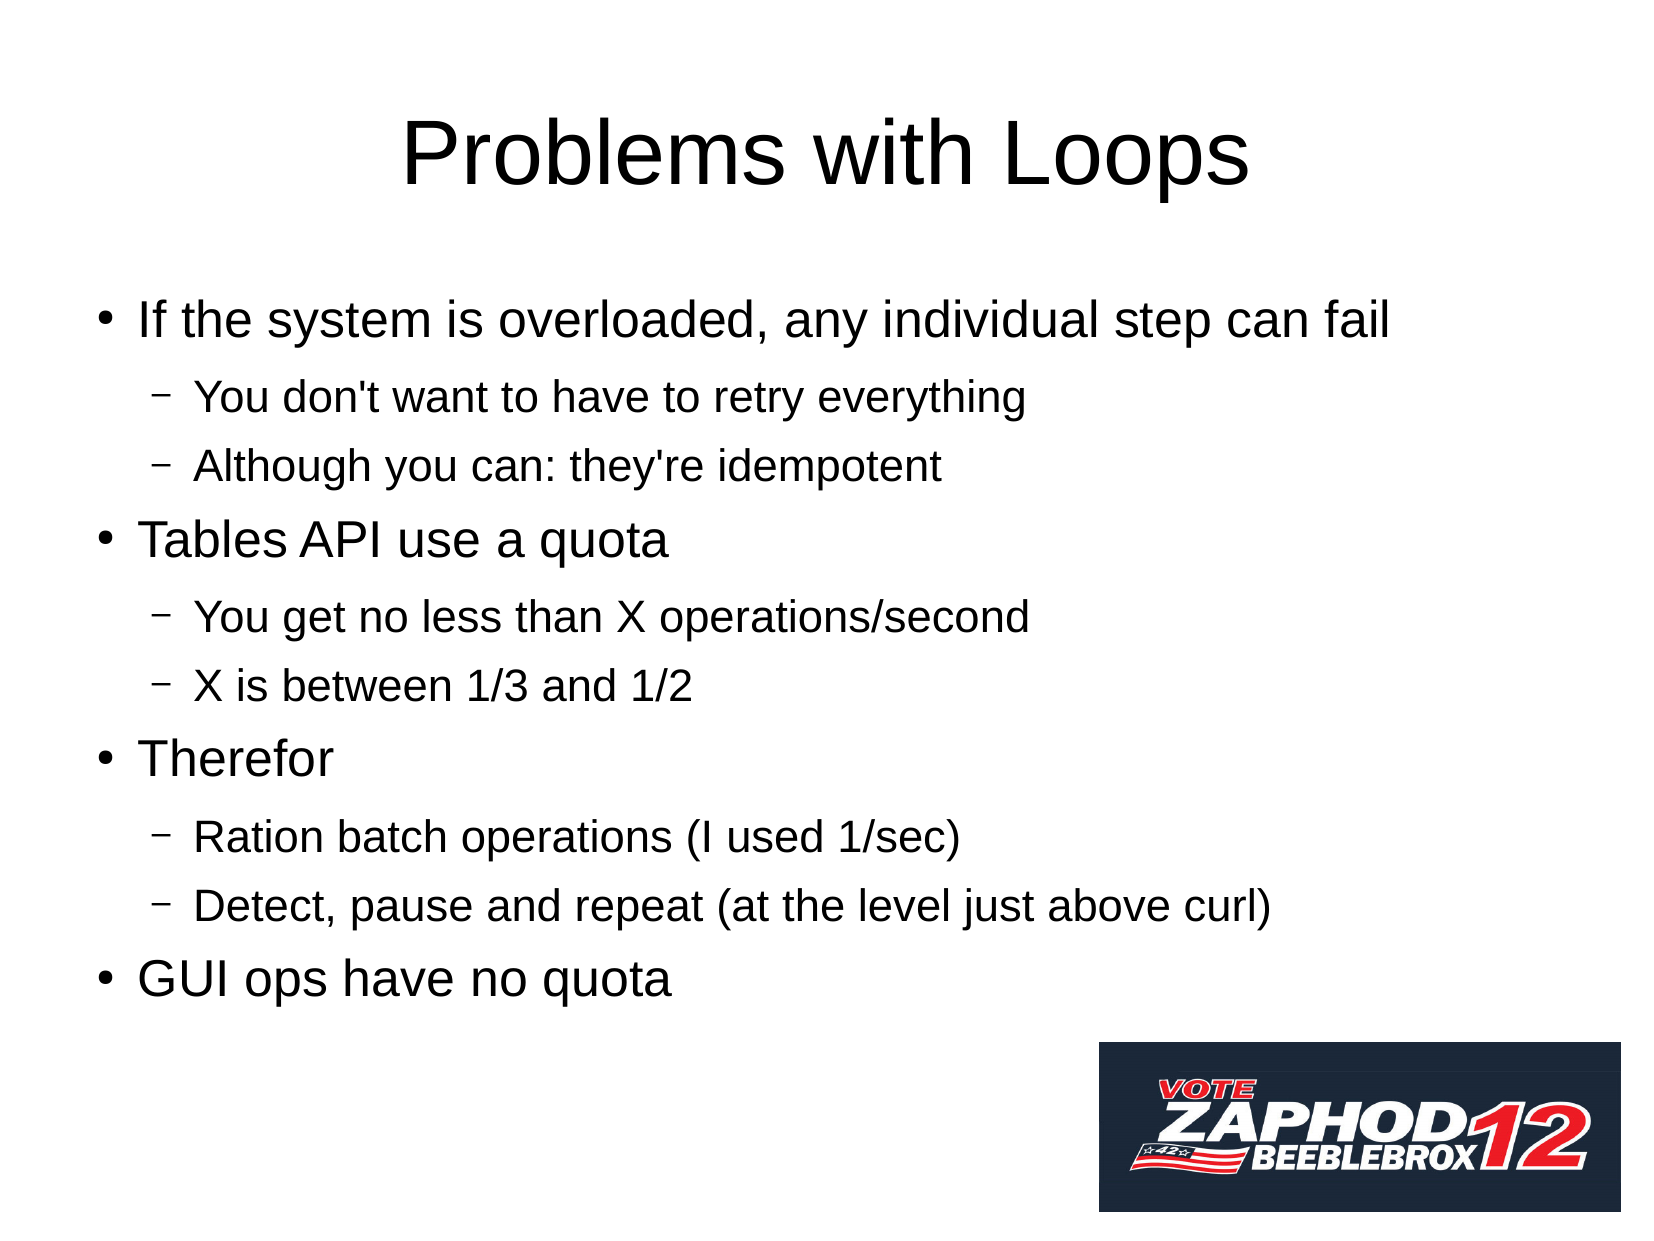

# Problems with Loops
If the system is overloaded, any individual step can fail
You don't want to have to retry everything
Although you can: they're idempotent
Tables API use a quota
You get no less than X operations/second
X is between 1/3 and 1/2
Therefor
Ration batch operations (I used 1/sec)
Detect, pause and repeat (at the level just above curl)
GUI ops have no quota